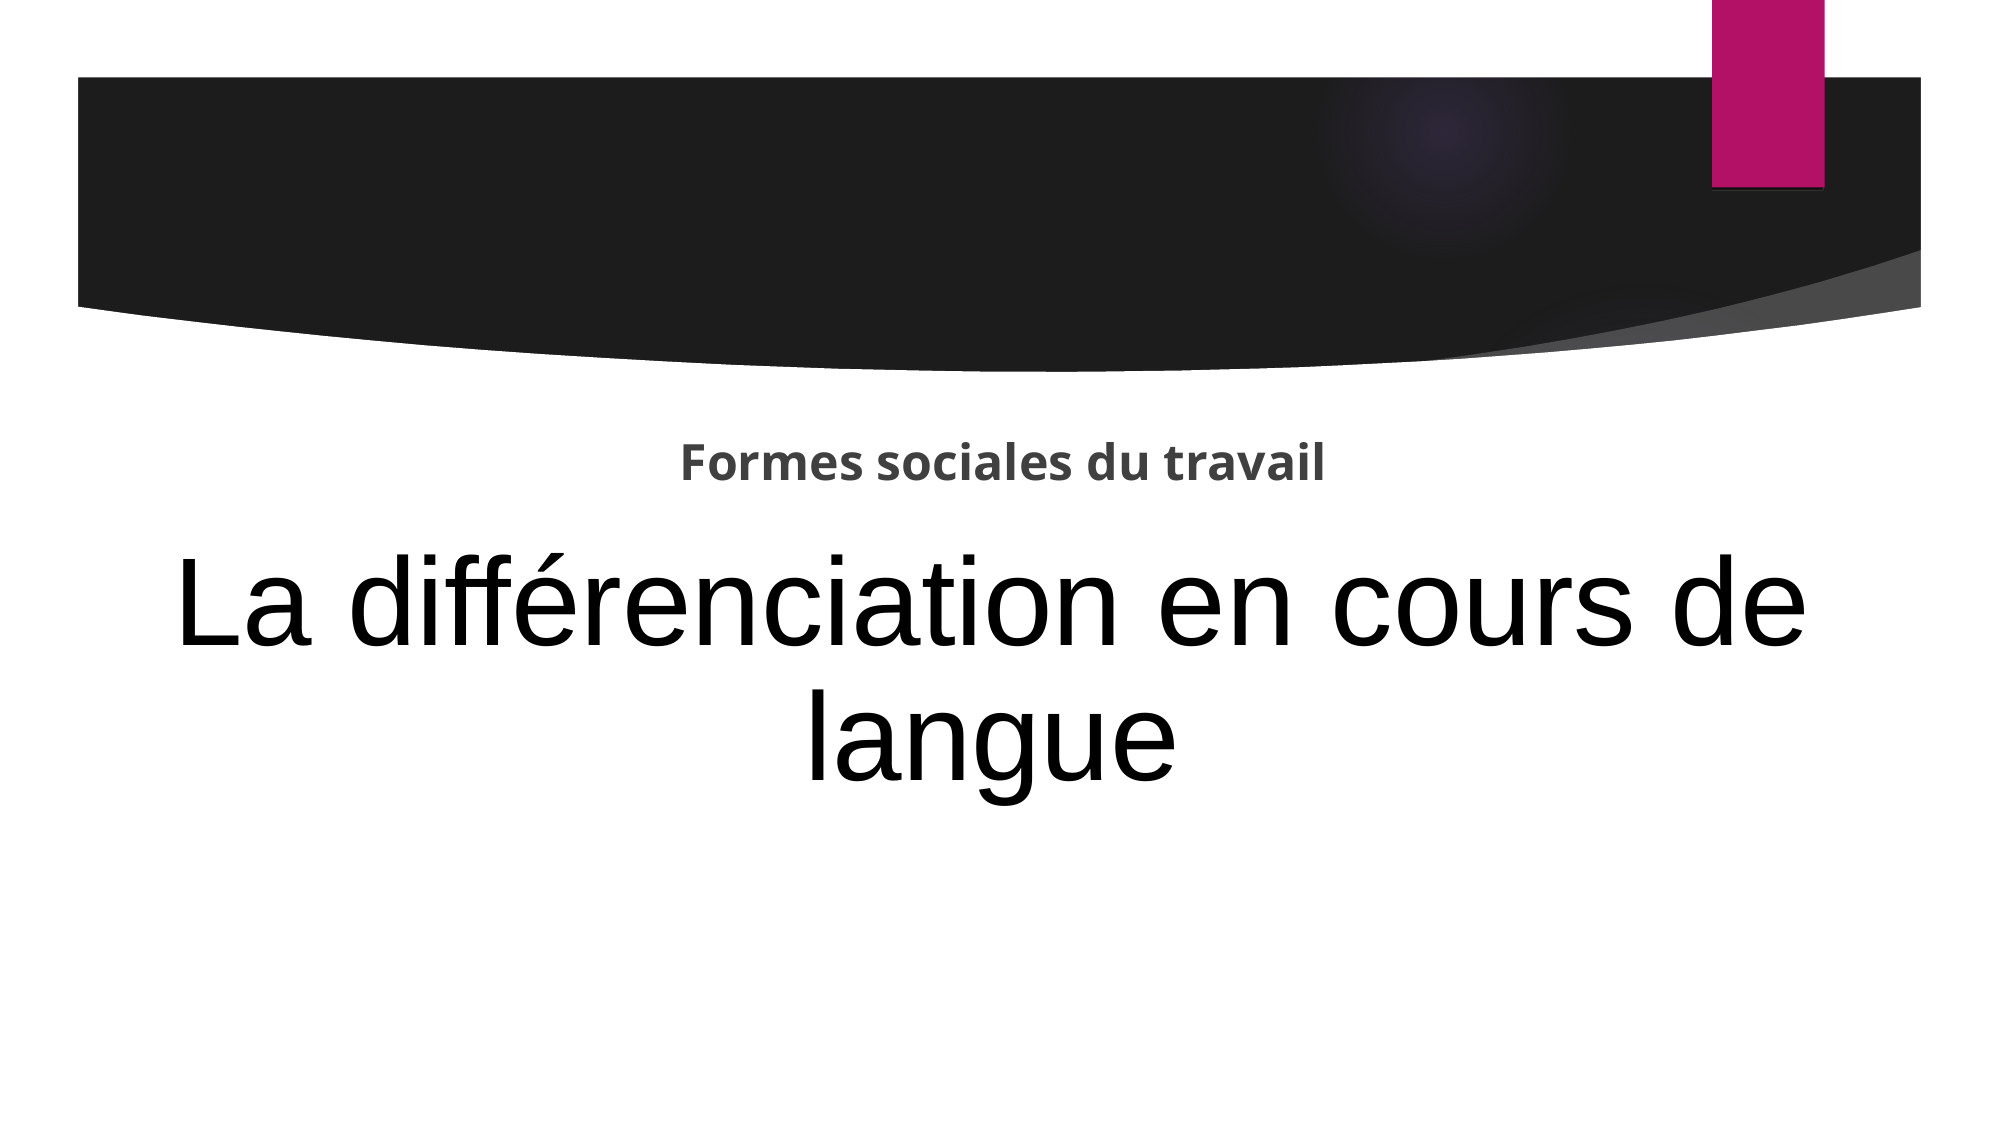

Formes sociales du travail
# La différenciation en cours de langue